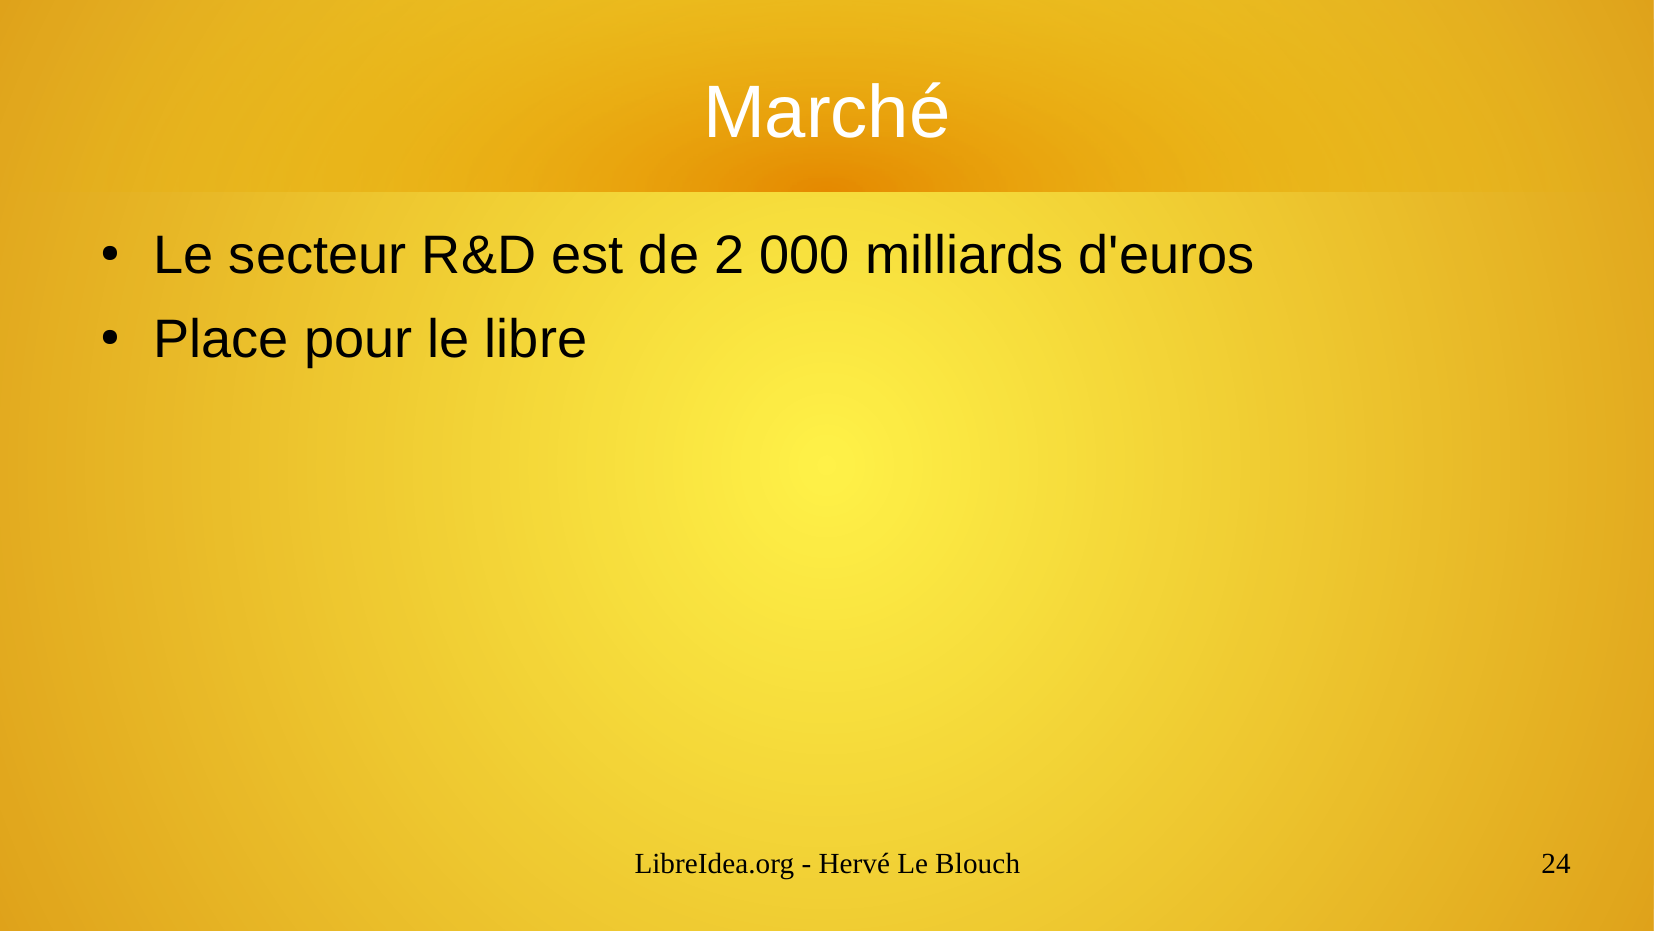

# Marché
Le secteur R&D est de 2 000 milliards d'euros
Place pour le libre
LibreIdea.org - Hervé Le Blouch
24